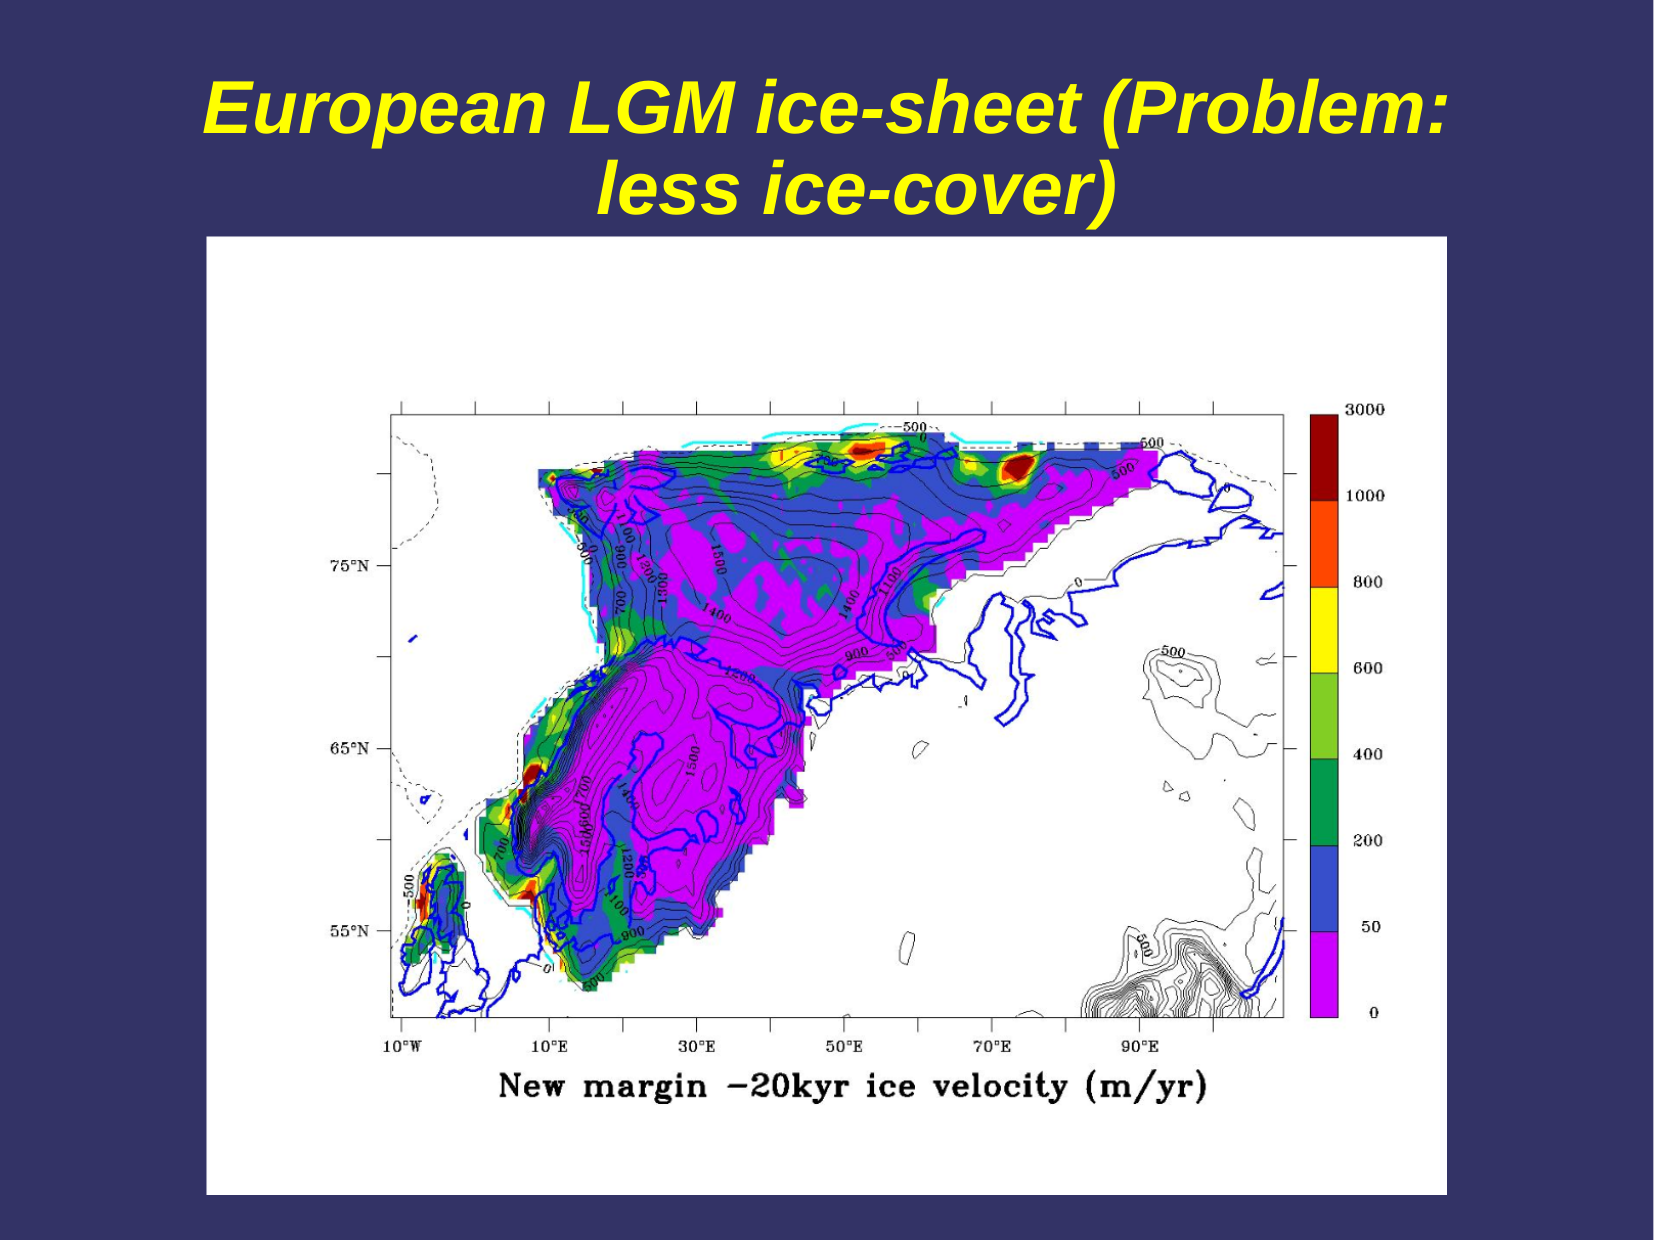

# European LGM ice-sheet (Problem: less ice-cover)